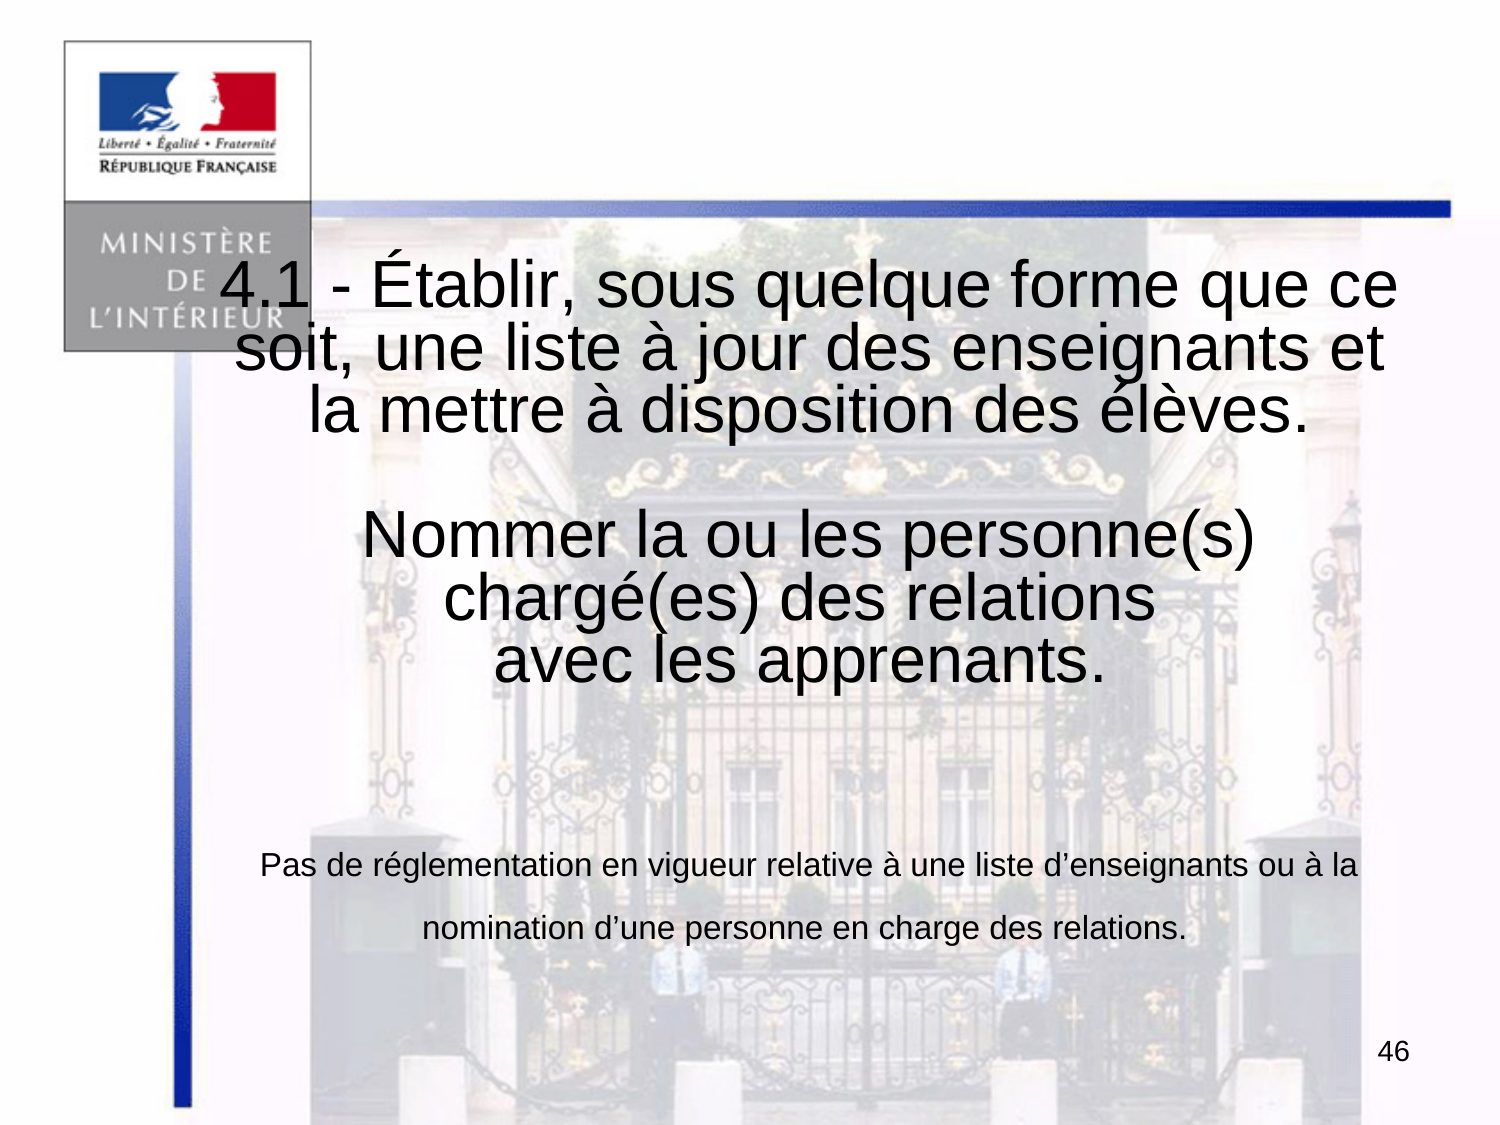

# 4.1 - Établir, sous quelque forme que ce soit, une liste à jour des enseignants et la mettre à disposition des élèves. Nommer la ou les personne(s) chargé(es) des relations avec les apprenants. Pas de réglementation en vigueur relative à une liste d’enseignants ou à la nomination d’une personne en charge des relations.